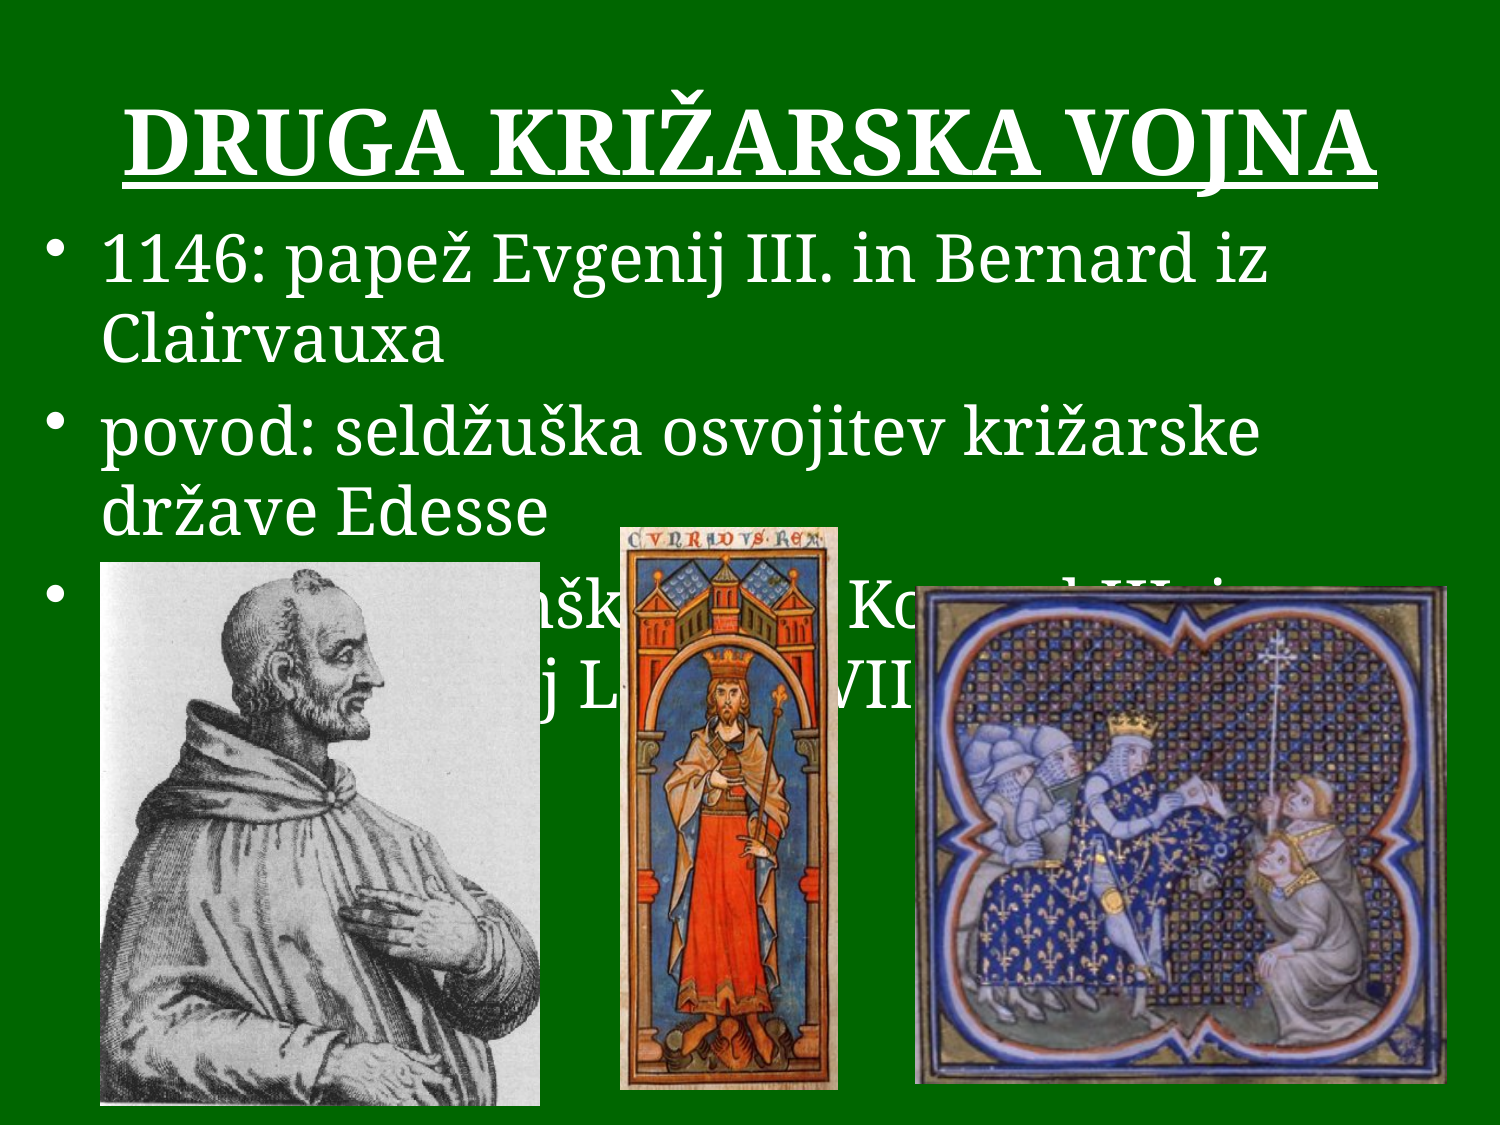

# DRUGA KRIŽARSKA VOJNA
1146: papež Evgenij III. in Bernard iz Clairvauxa
povod: seldžuška osvojitev križarske države Edesse
voditelja: nemški cesar Konrad III. in francoski kralj Ludvik VII.